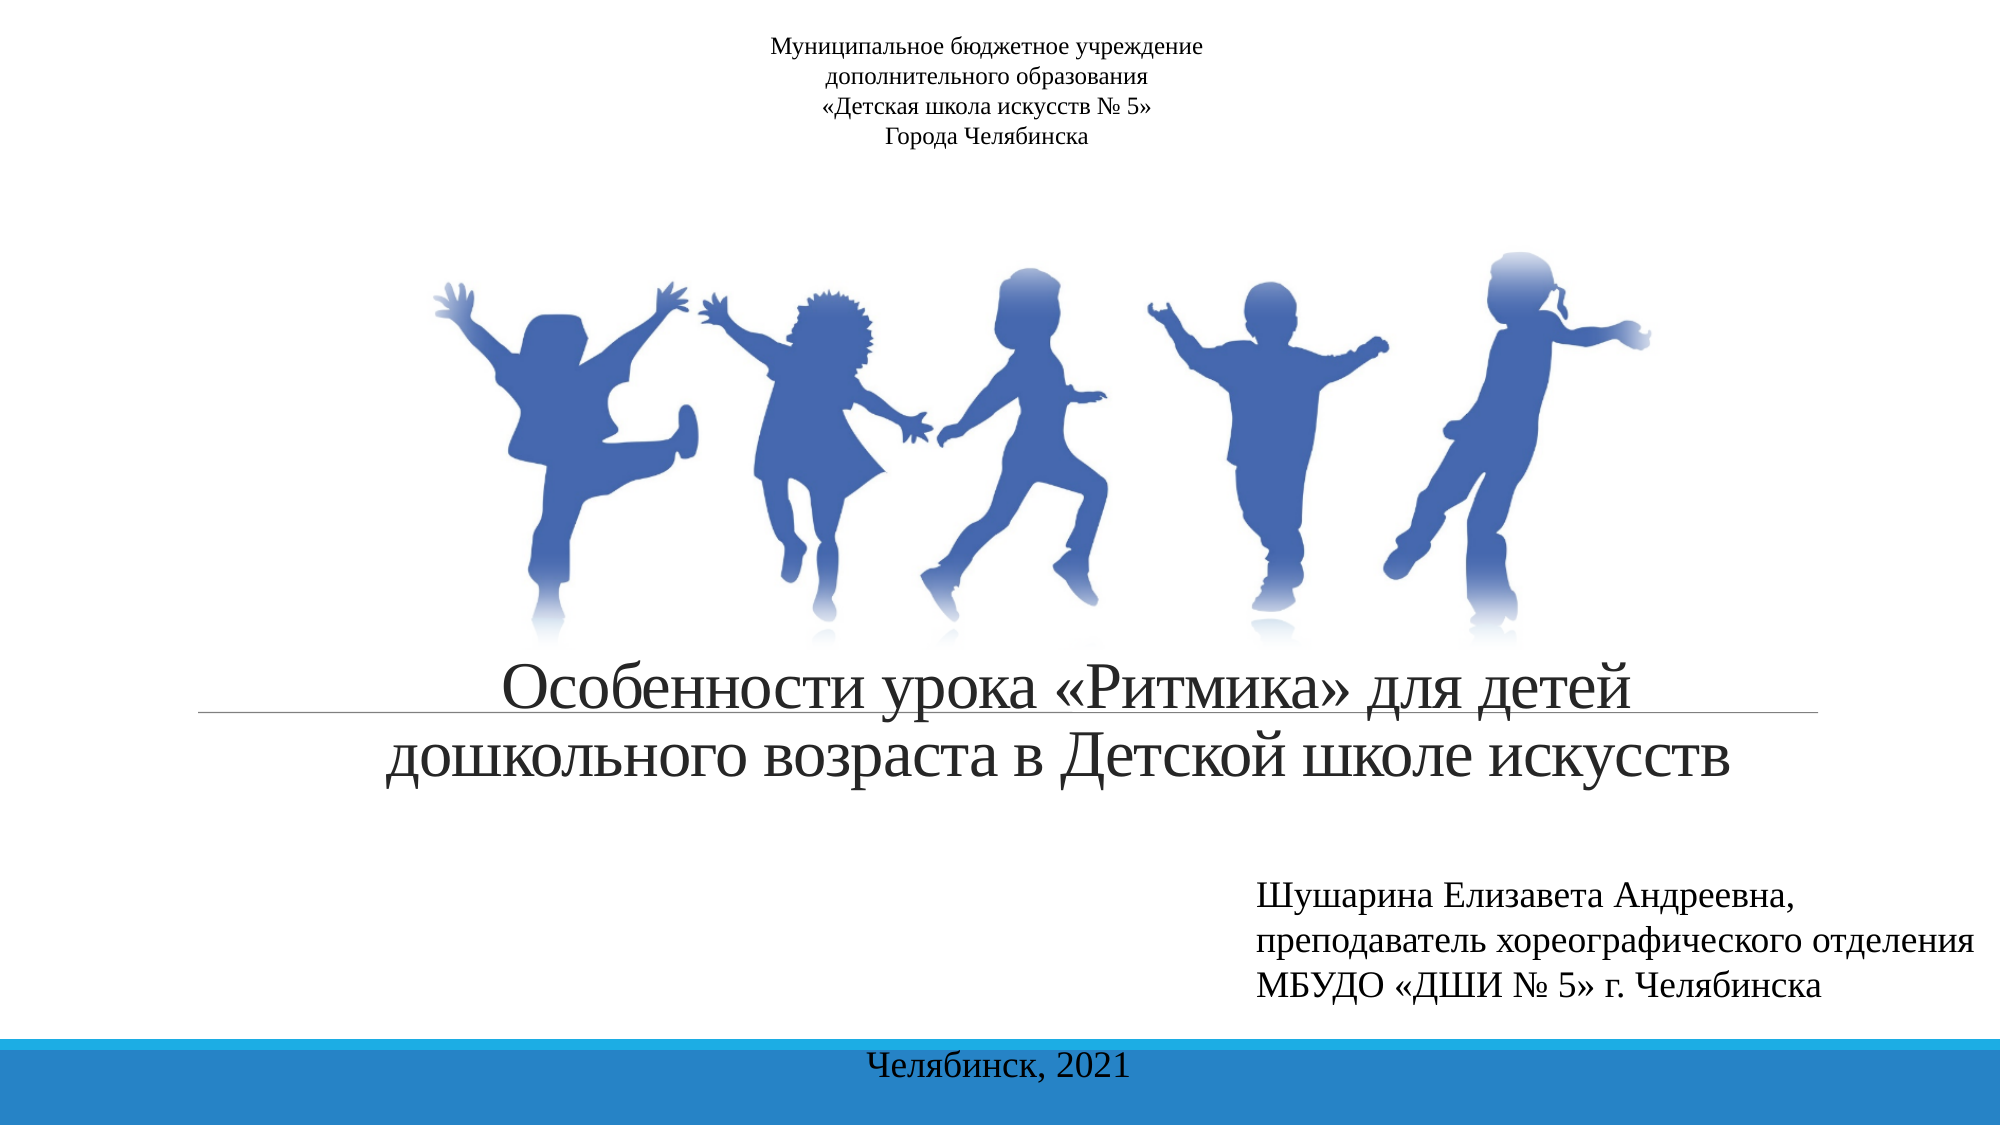

Муниципальное бюджетное учреждение
дополнительного образования
«Детская школа искусств № 5»
Города Челябинска
# Особенности урока «Ритмика» для детей дошкольного возраста в Детской школе искусств
 Шушарина Елизавета Андреевна,
 преподаватель хореографического отделения
 МБУДО «ДШИ № 5» г. Челябинска
Челябинск, 2021